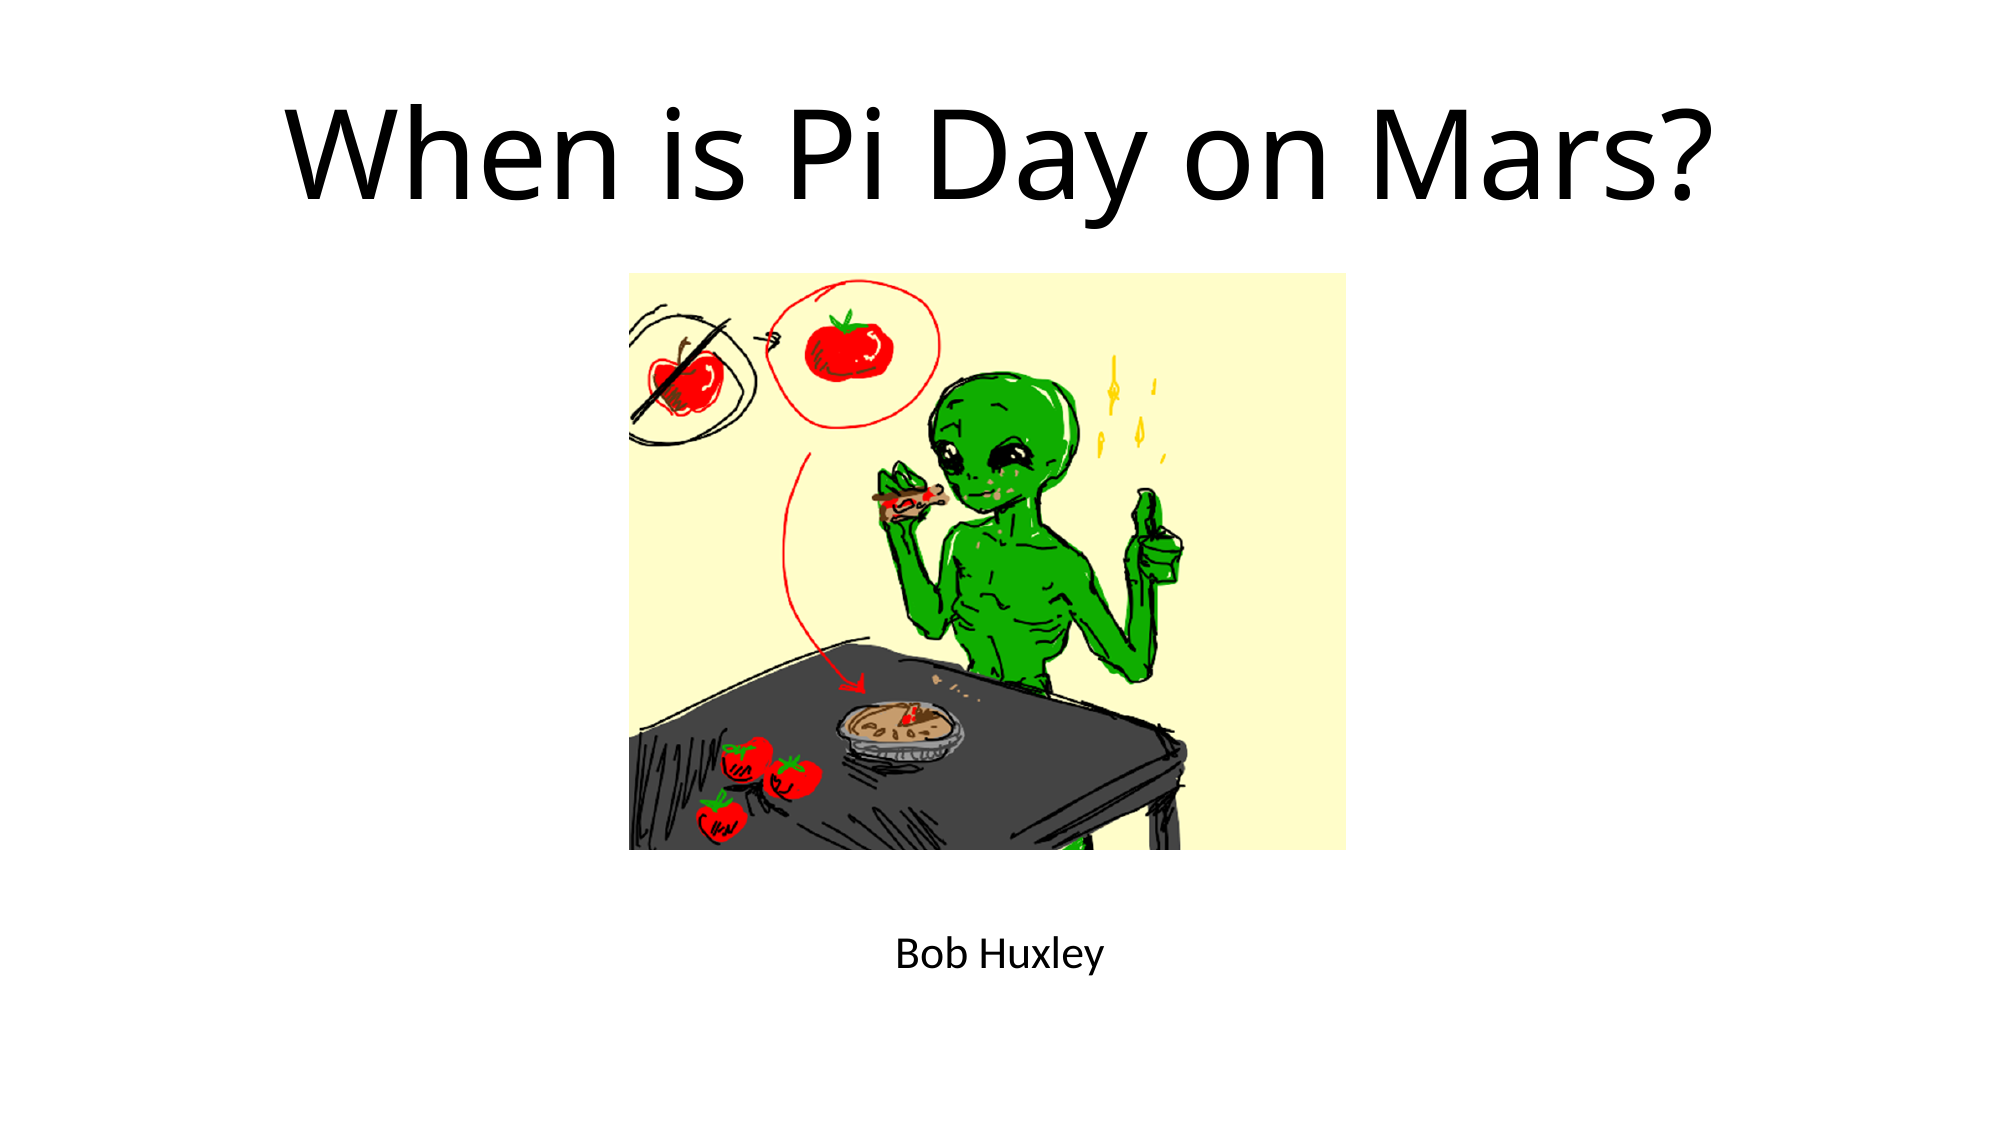

# When is Pi Day on Mars?
Bob Huxley